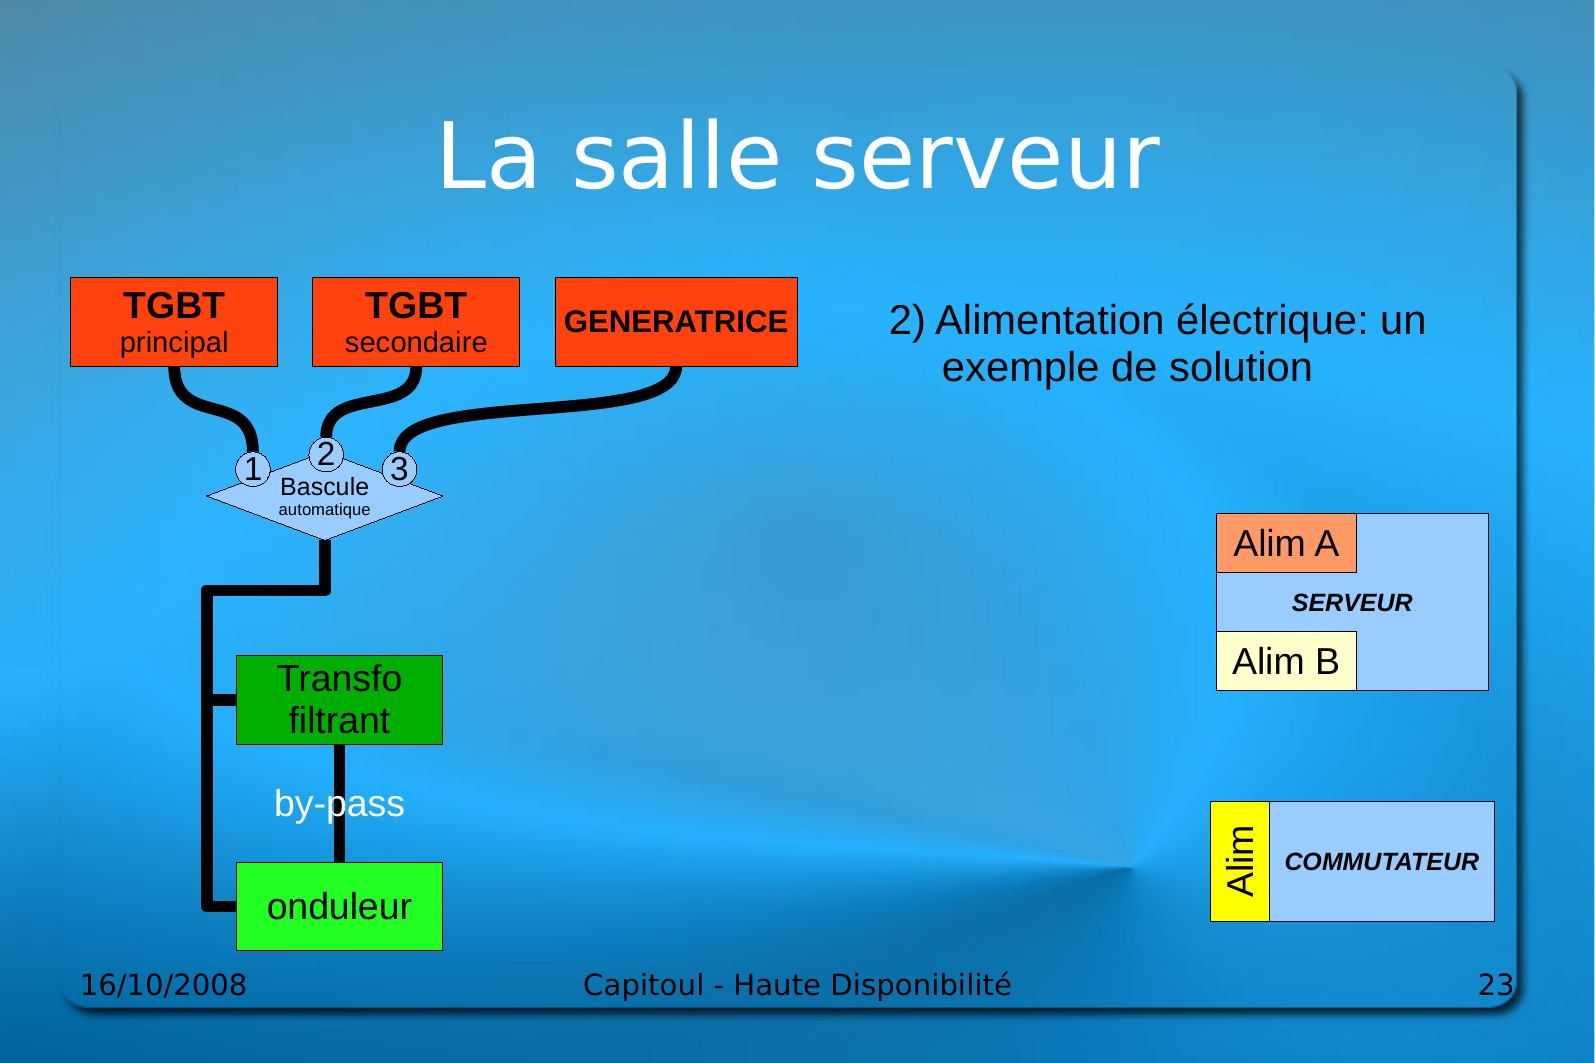

# La salle serveur
TGBT
principal
TGBT
secondaire
GENERATRICE
2) Alimentation électrique: un exemple de solution
2
Bascule
automatique
1
3
SERVEUR
Alim A
Alim B
Transfo
filtrant
COMMUTATEUR
Alim
onduleur
16/10/2008
Capitoul - Haute Disponibilité
23